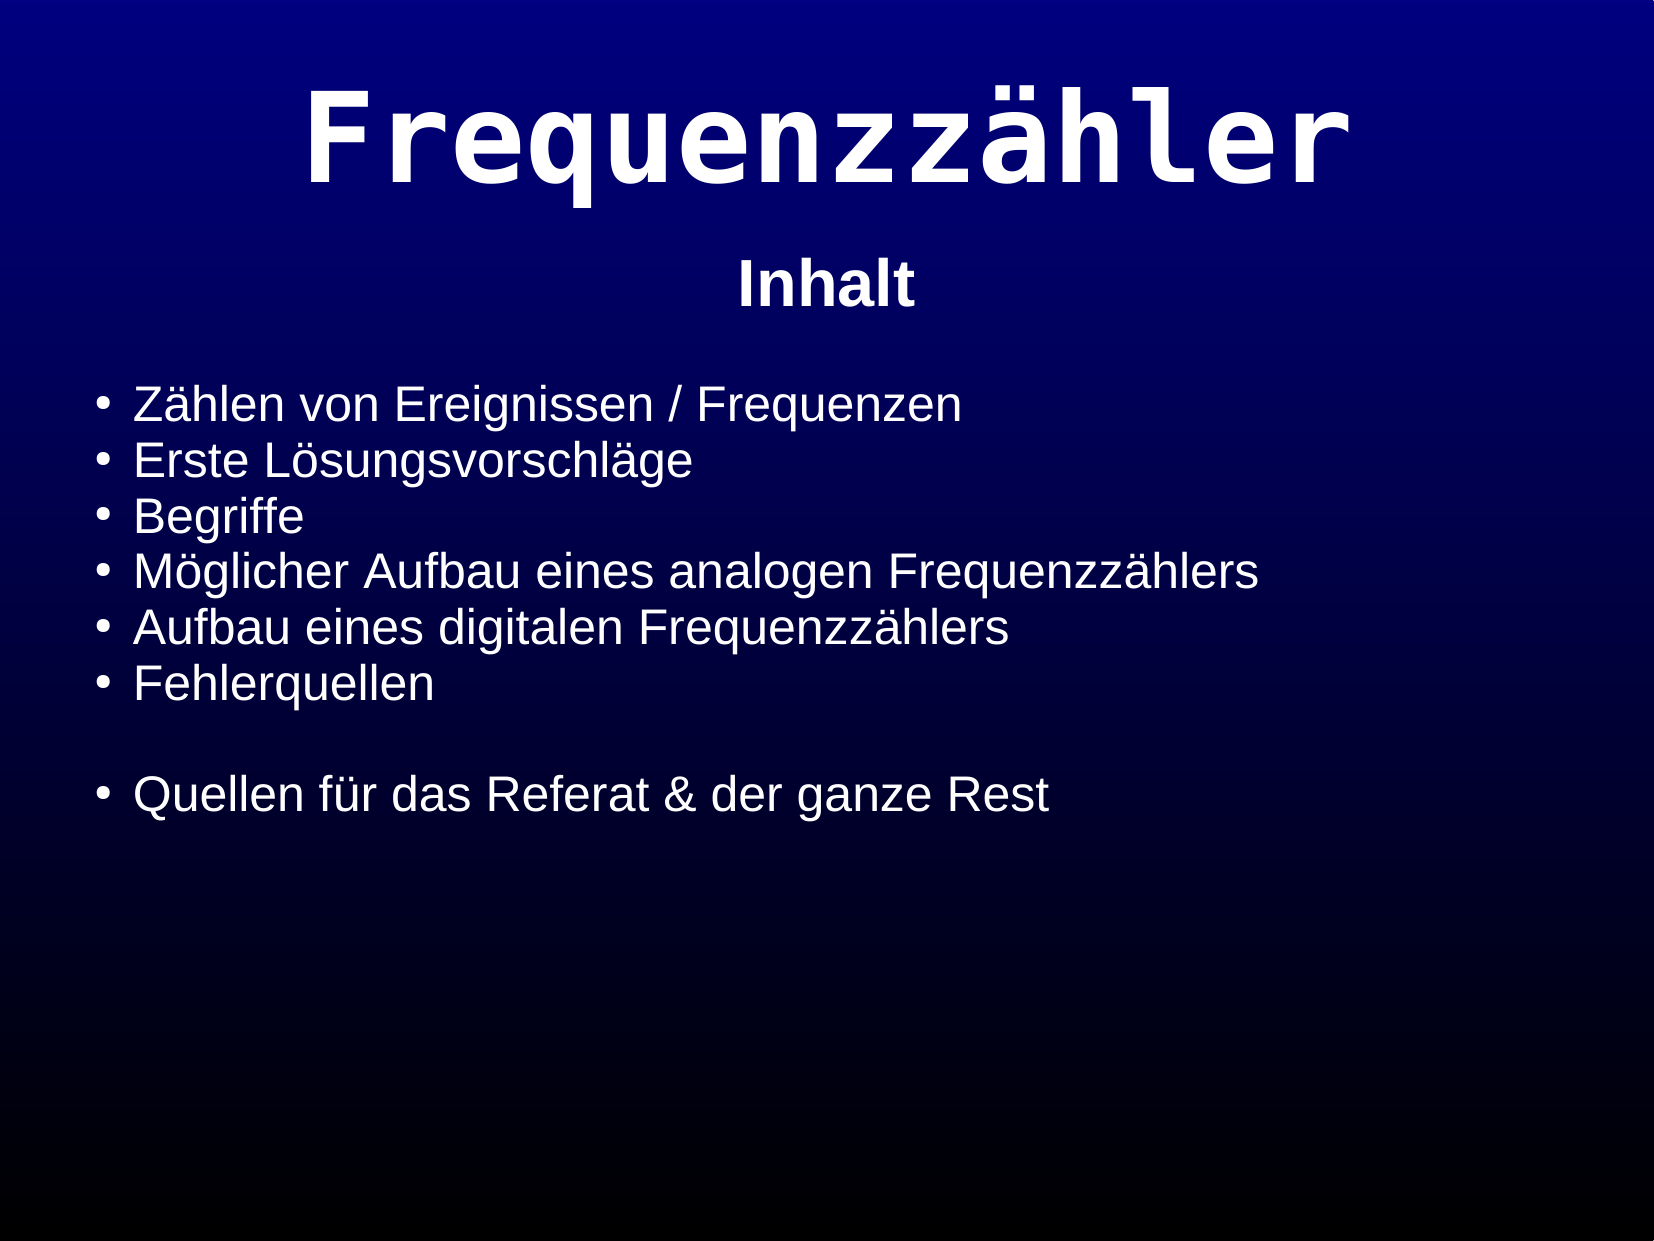

Frequenzzähler
Inhalt
Zählen von Ereignissen / Frequenzen
Erste Lösungsvorschläge
Begriffe
Möglicher Aufbau eines analogen Frequenzzählers
Aufbau eines digitalen Frequenzzählers
Fehlerquellen
Quellen für das Referat & der ganze Rest